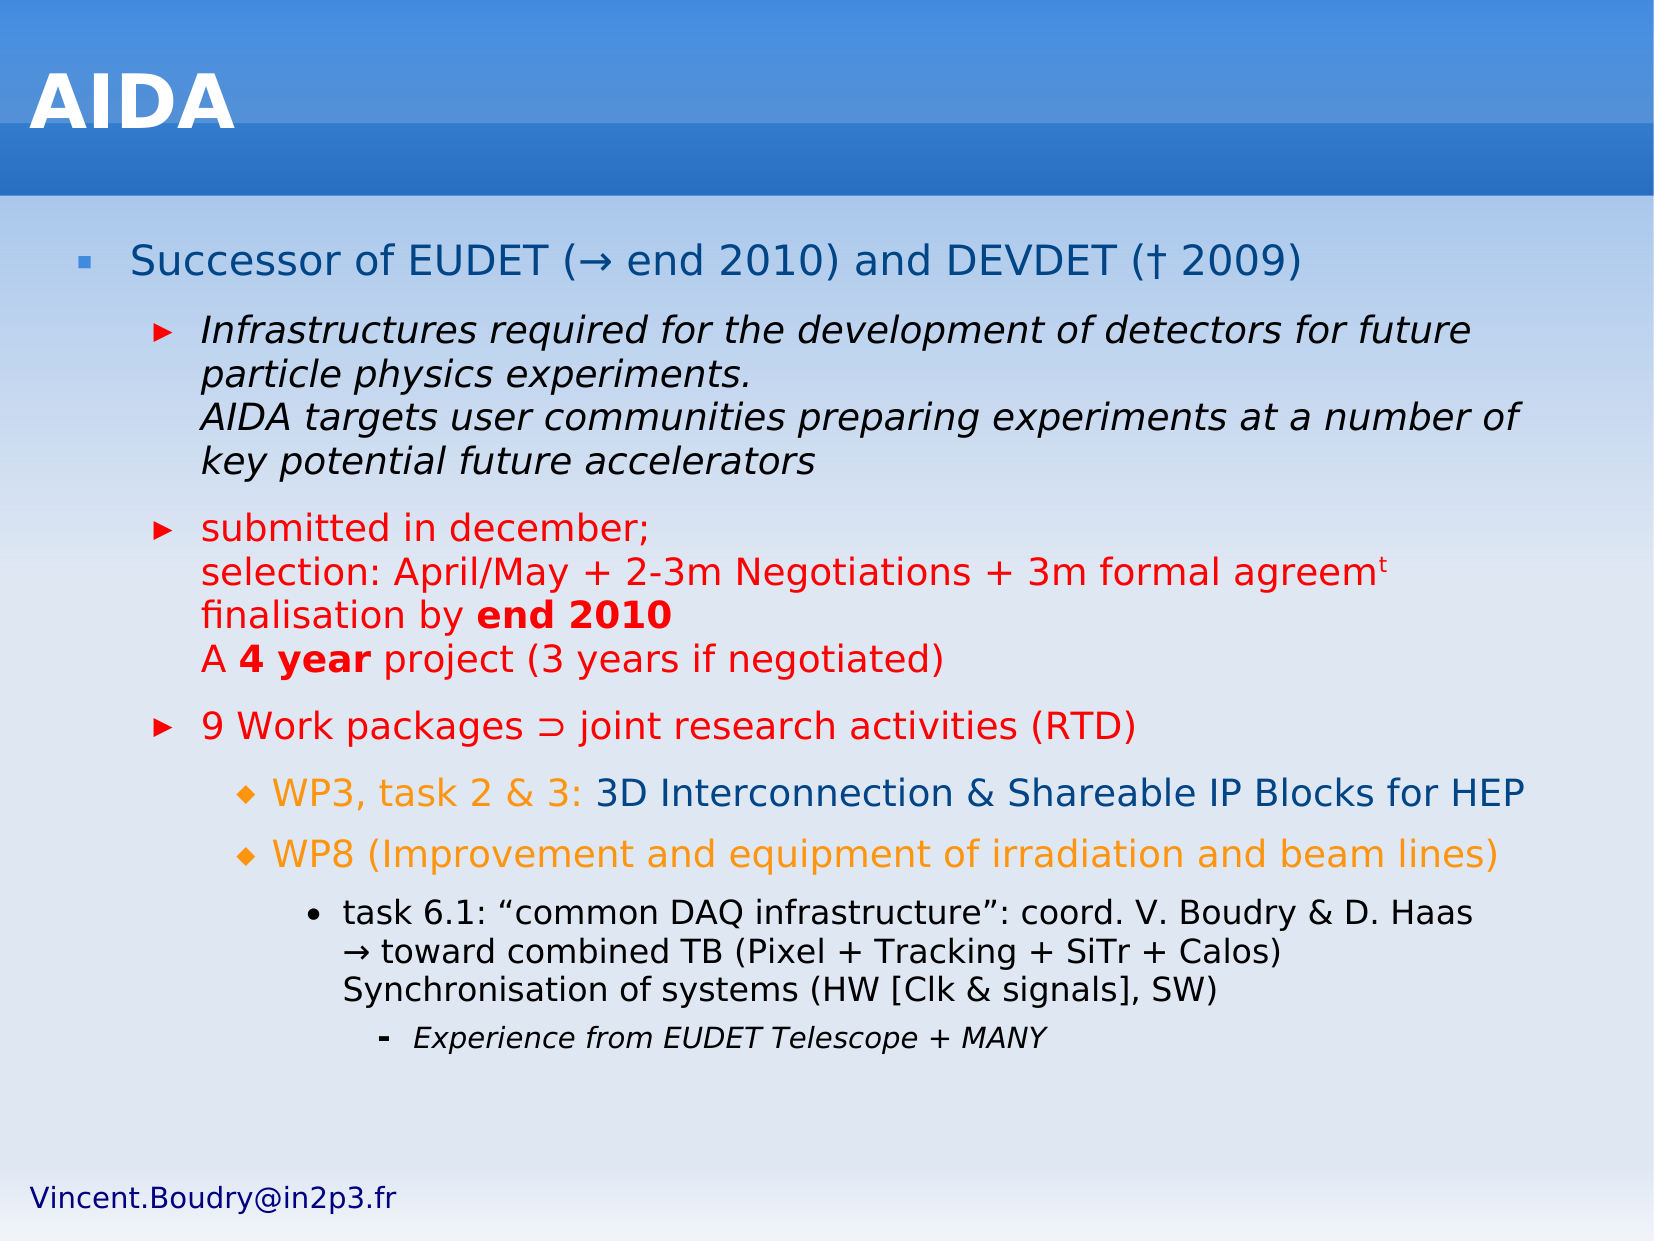

# AIDA
Successor of EUDET (→ end 2010) and DEVDET († 2009)
Infrastructures required for the development of detectors for future particle physics experiments.
AIDA targets user communities preparing experiments at a number of key potential future accelerators
submitted in december;
selection: April/May + 2-3m Negotiations + 3m formal agreemt
finalisation by end 2010
A 4 year project (3 years if negotiated)
9 Work packages ⊃ joint research activities (RTD)
WP3, task 2 & 3: 3D Interconnection & Shareable IP Blocks for HEP
WP8 (Improvement and equipment of irradiation and beam lines)
task 6.1: “common DAQ infrastructure”: coord. V. Boudry & D. Haas
→ toward combined TB (Pixel + Tracking + SiTr + Calos)
Synchronisation of systems (HW [Clk & signals], SW)
Experience from EUDET Telescope + MANY